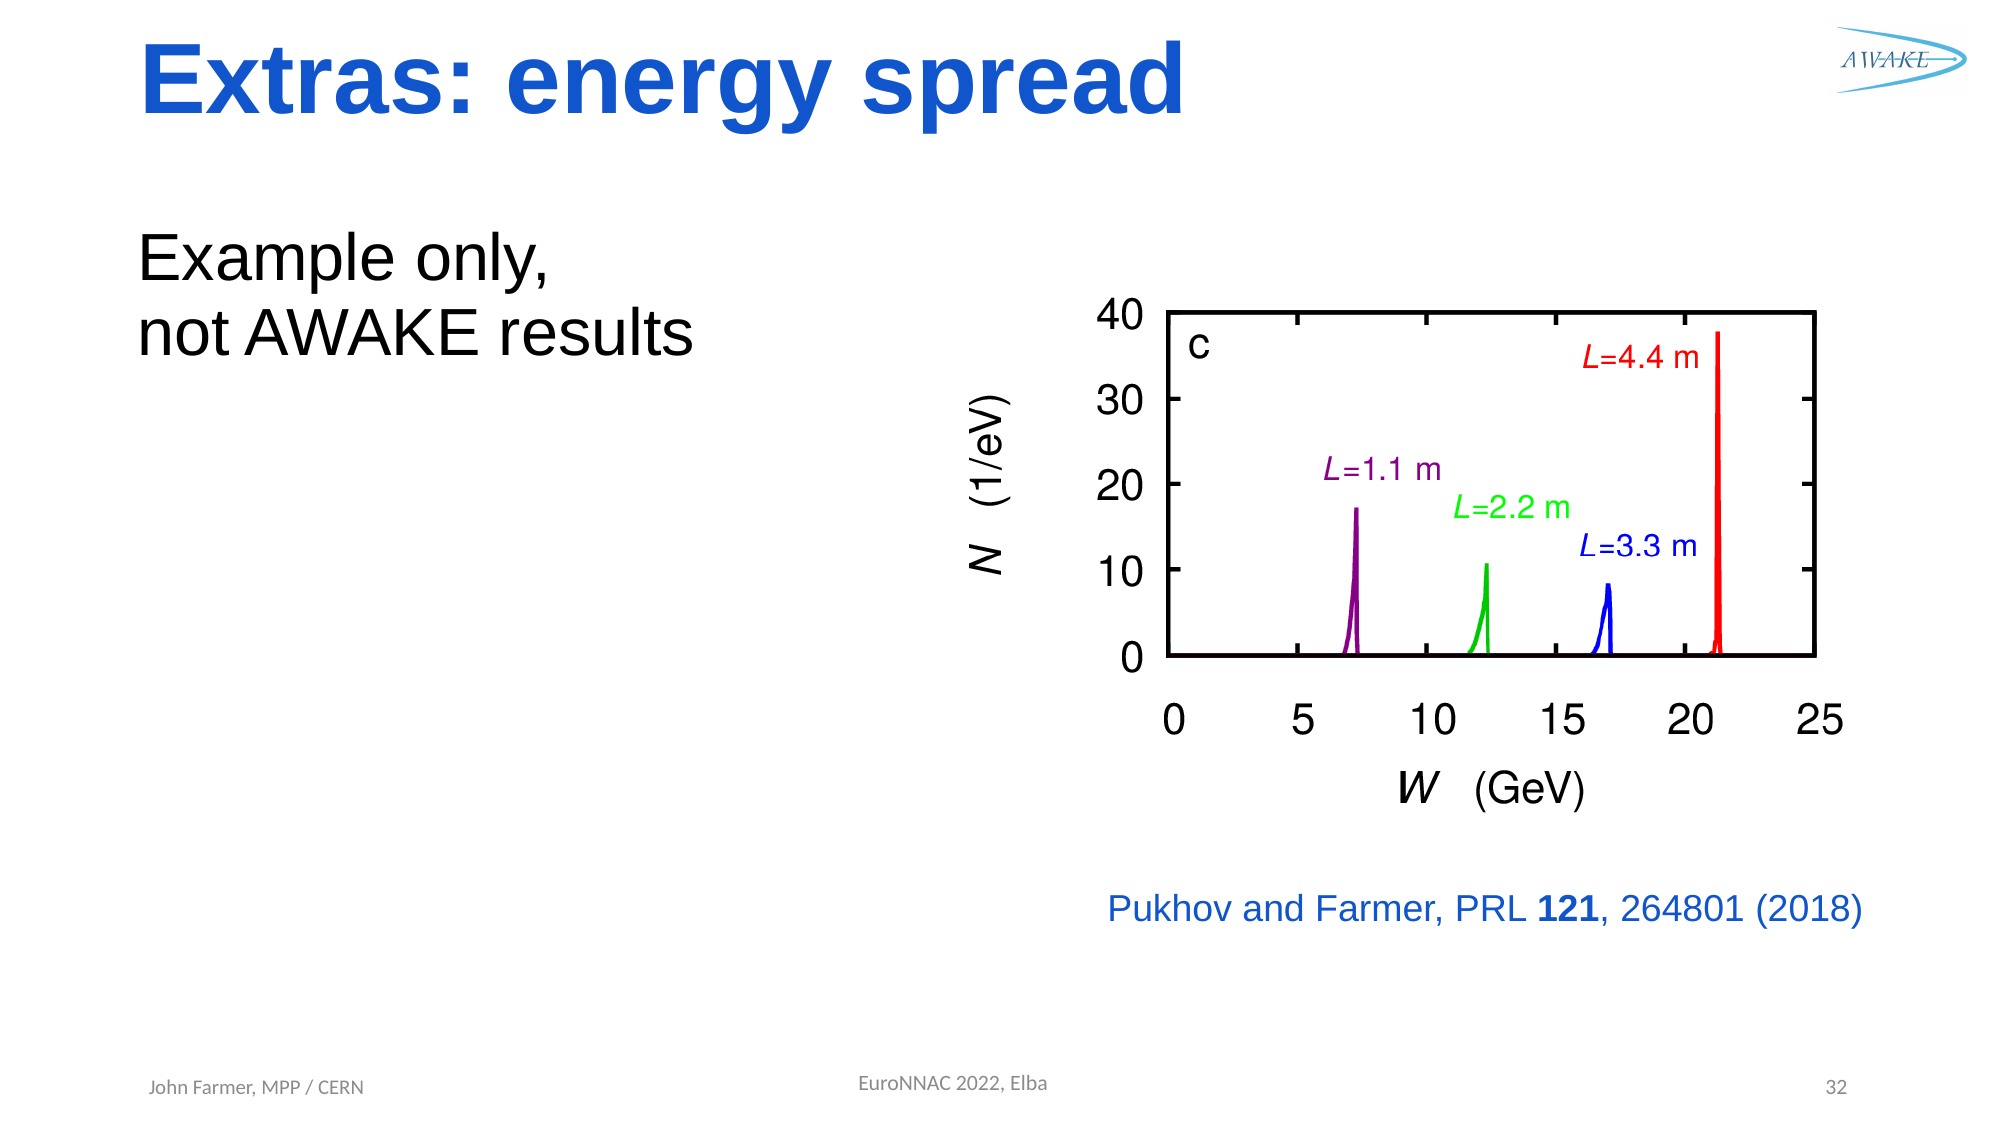

# Extras: energy spread
Example only,
not AWAKE results
Pukhov and Farmer, PRL 121, 264801 (2018)
32